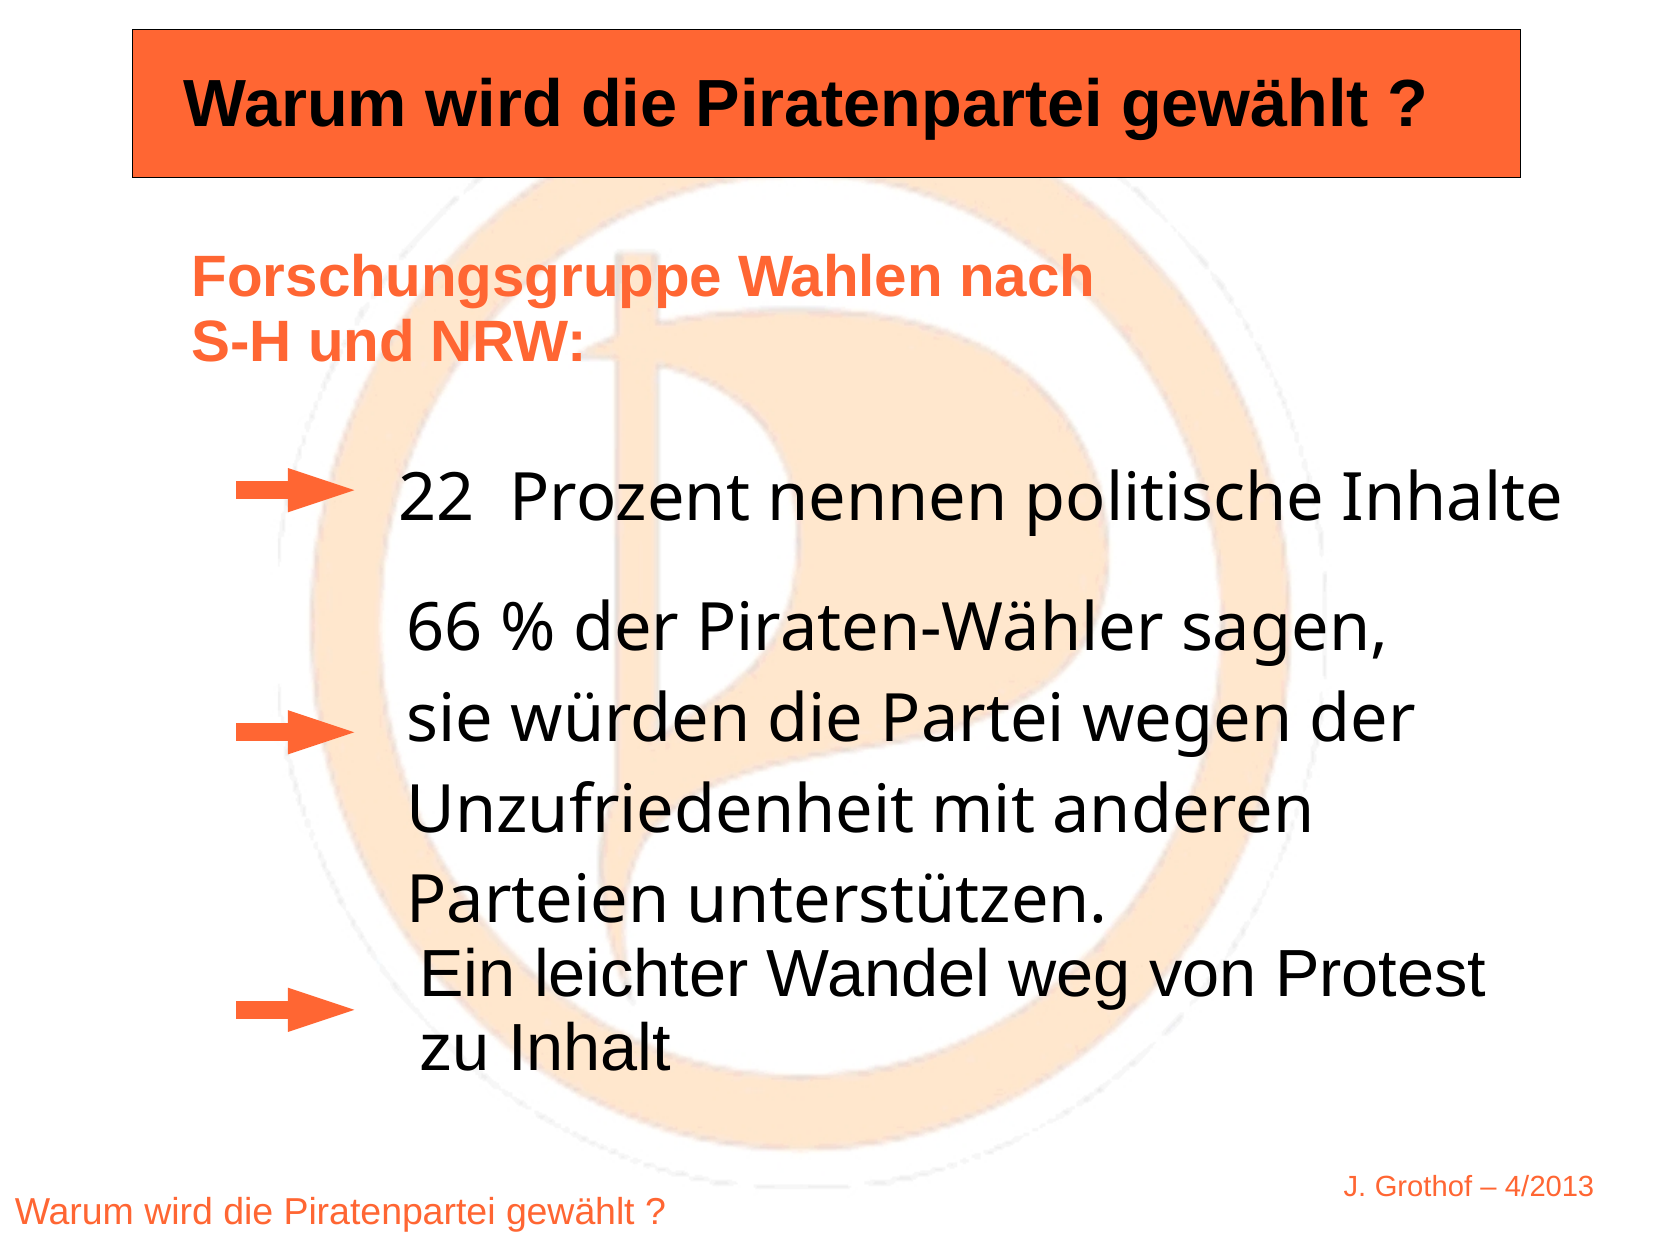

Warum wird die Piratenpartei gewählt ?
Forschungsgruppe Wahlen nach
S-H und NRW:
22 Prozent nennen politische Inhalte
66 % der Piraten-Wähler sagen,
sie würden die Partei wegen der
Unzufriedenheit mit anderen
Parteien unterstützen.
Ein leichter Wandel weg von Protest
zu Inhalt
Warum wird die Piratenpartei gewählt ?